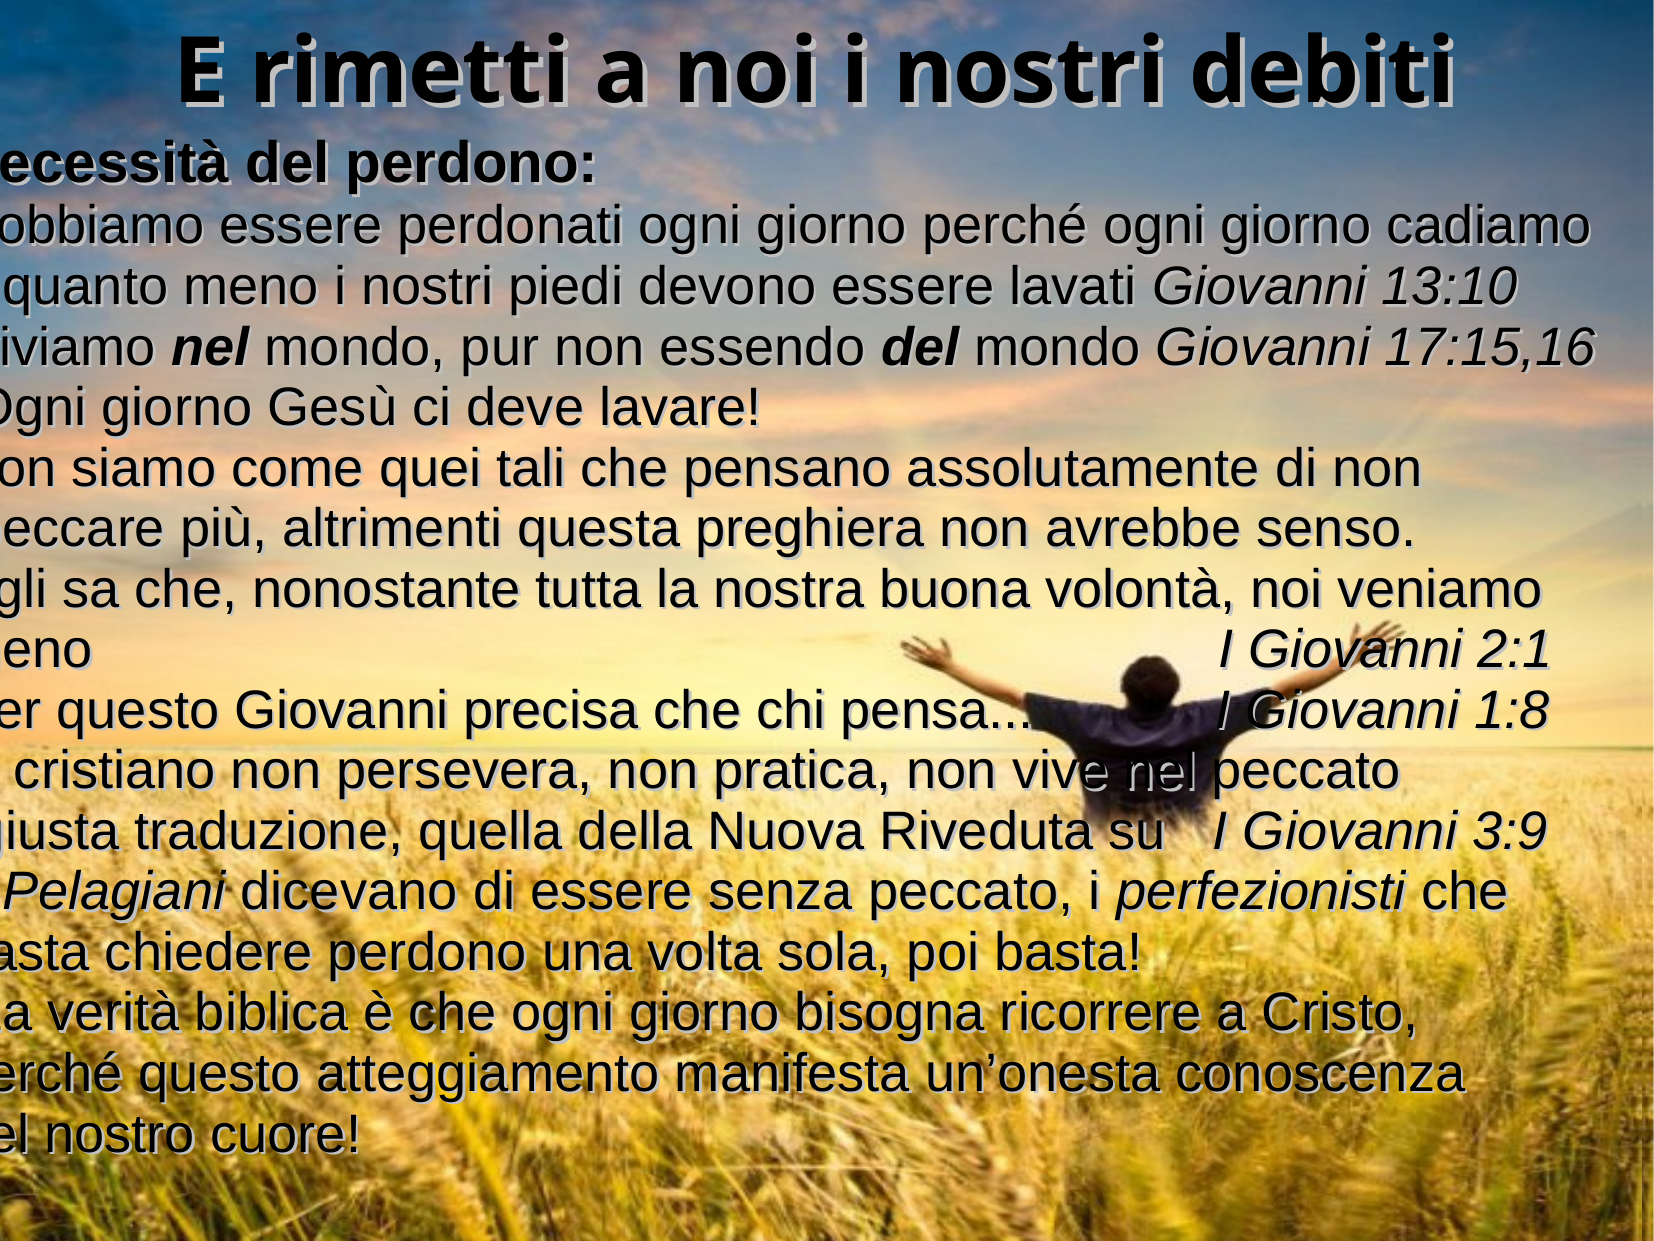

Introduzione
La cameretta.
 Ma tu, quando preghi, entra nella tua cameretta (Matteo 6:6).
Ma tu – questo implica che tu sei chiamato alla vera preghiera,
alla vera adorazione, alla vera comunione con Dio Padre!
 Dio ha delle richieste precise riguardo chi vuole adorarLo
 Giovanni 4:23,24.
 Gesù introduce un concetto caro a tutti i credenti risvegliati e ripieni dello
 Spirito Santo: la preghiera personale; è nella preghiera nascosta che
 Dio più si rivela; è la tua invocazione fervente e silenziosa che più gli è
 gradita; è il tuo grido nella valle dell’umiliazione, o la tua lode sul monte
 della vittoria che salgono come profumo soave al Suo trono.
 Fa’ orazione al Padre tuo che è nel segreto.
Dio è un Dio che si nasconde agli empi, ma che si rivela e rivela le Sue
meraviglie solo a quanti lo cercano Matteo 11:25.
Introduzione
 oggi il nostro pane quotidiano
E rimetti a noi i nostri debiti
Necessità del perdono:
Dobbiamo essere perdonati ogni giorno perché ogni giorno cadiamo
o quanto meno i nostri piedi devono essere lavati Giovanni 13:10
 viviamo nel mondo, pur non essendo del mondo Giovanni 17:15,16
 Ogni giorno Gesù ci deve lavare!
Non siamo come quei tali che pensano assolutamente di non
 peccare più, altrimenti questa preghiera non avrebbe senso.
Egli sa che, nonostante tutta la nostra buona volontà, noi veniamo
meno I Giovanni 2:1
Per questo Giovanni precisa che chi pensa... I Giovanni 1:8
 Il cristiano non persevera, non pratica, non vive nel peccato
(giusta traduzione, quella della Nuova Riveduta su I Giovanni 3:9
 I Pelagiani dicevano di essere senza peccato, i perfezionisti che
basta chiedere perdono una volta sola, poi basta!
 La verità biblica è che ogni giorno bisogna ricorrere a Cristo,
perché questo atteggiamento manifesta un’onesta conoscenza
del nostro cuore!